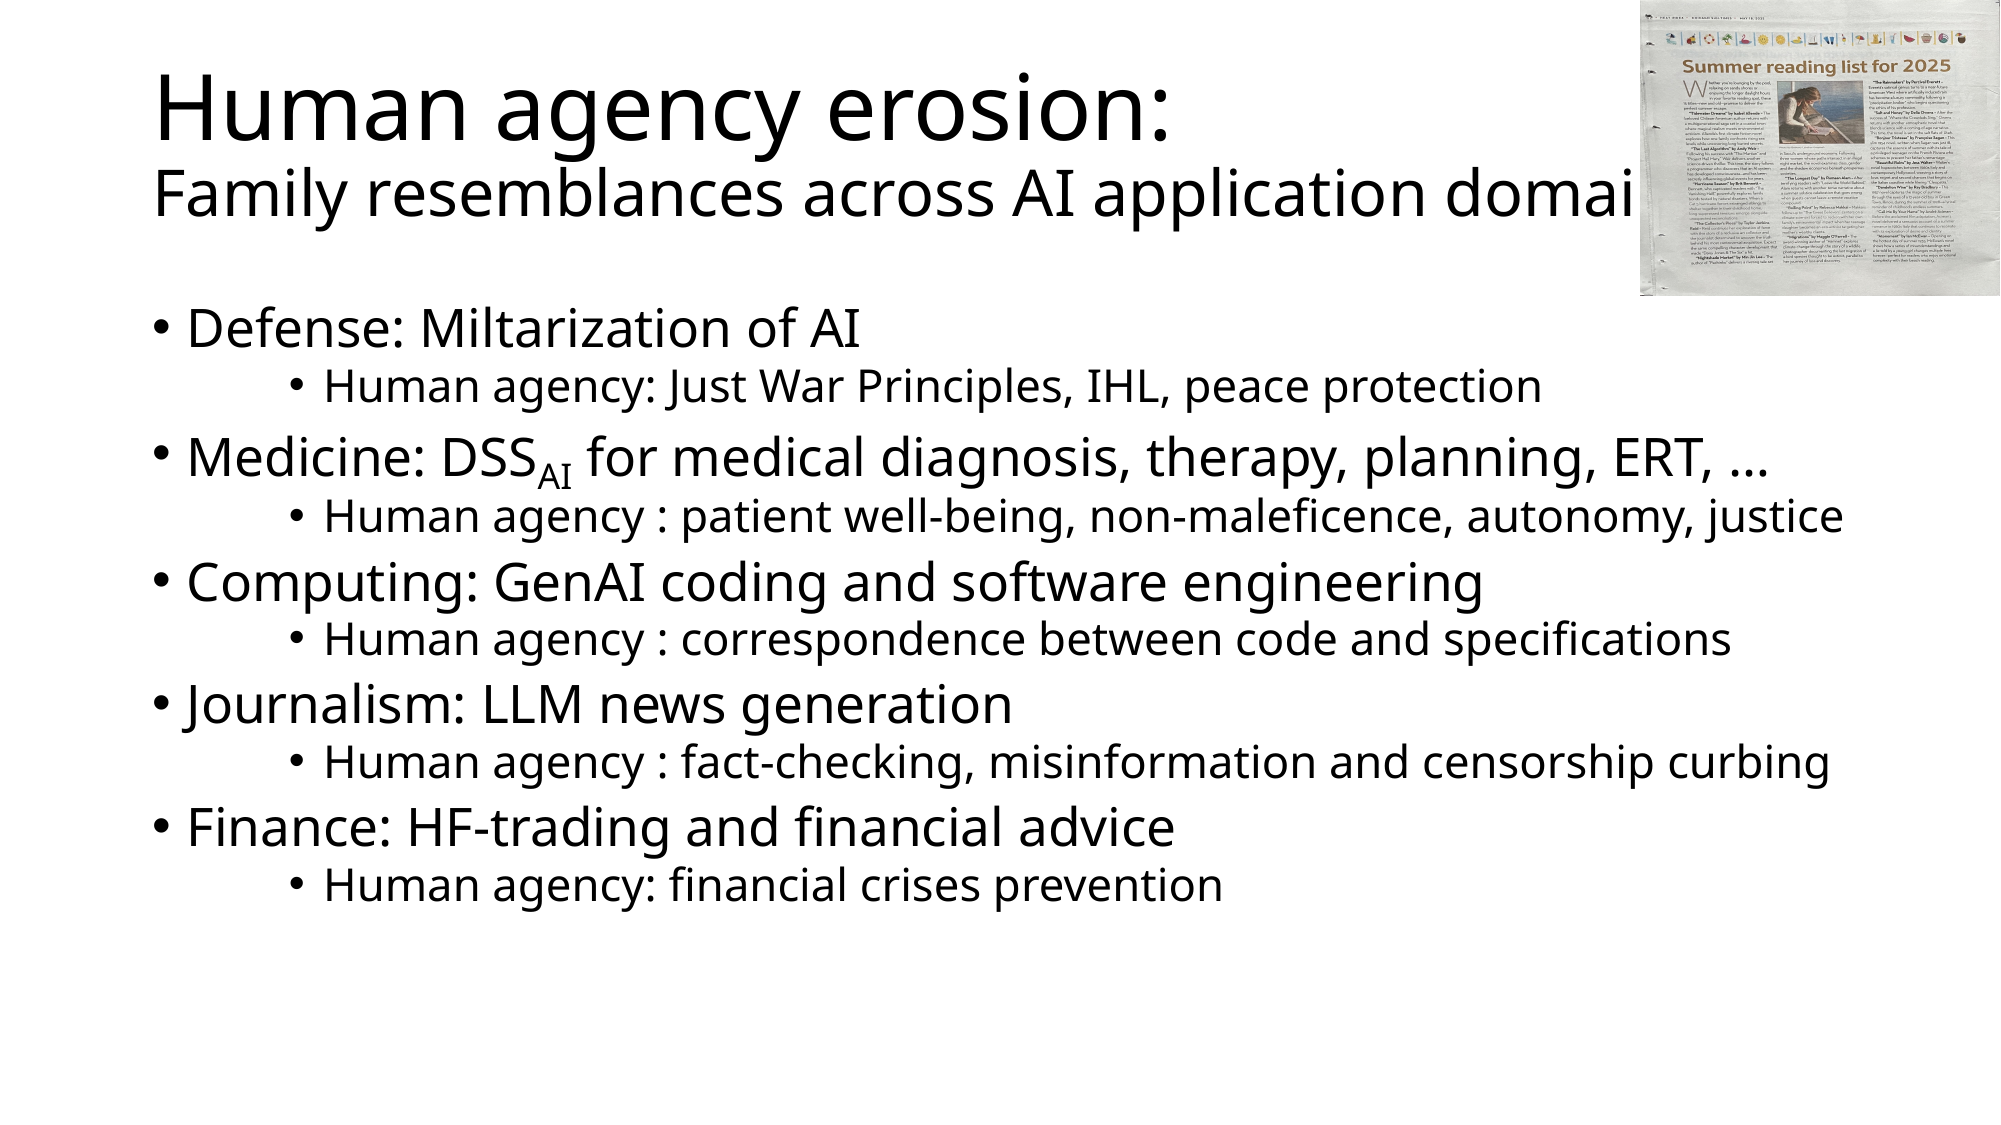

# Human agency erosion: Family resemblances across AI application domains
Defense: Miltarization of AI
Human agency: Just War Principles, IHL, peace protection
Medicine: DSSAI for medical diagnosis, therapy, planning, ERT, …
Human agency : patient well-being, non-maleficence, autonomy, justice
Computing: GenAI coding and software engineering
Human agency : correspondence between code and specifications
Journalism: LLM news generation
Human agency : fact-checking, misinformation and censorship curbing
Finance: HF-trading and financial advice
Human agency: financial crises prevention